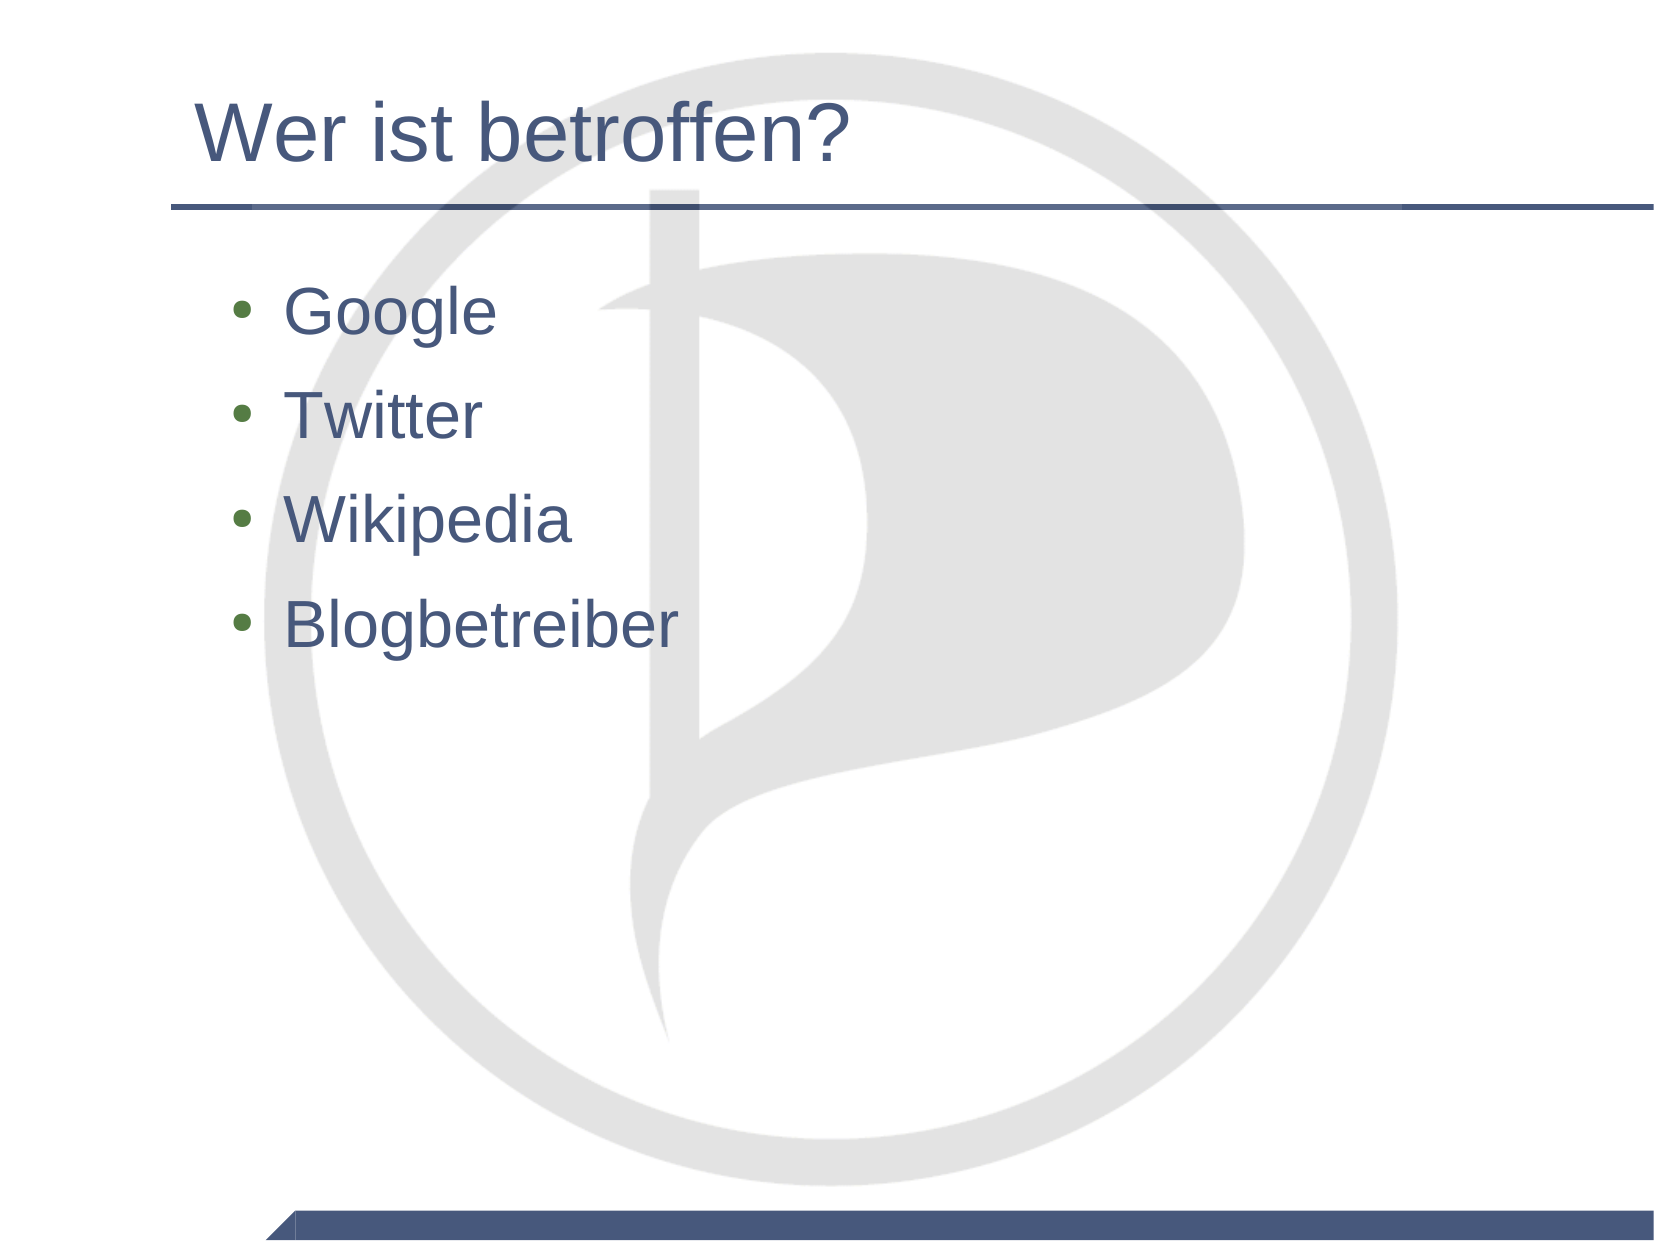

# Wer ist betroffen?
Google
Twitter
Wikipedia
Blogbetreiber